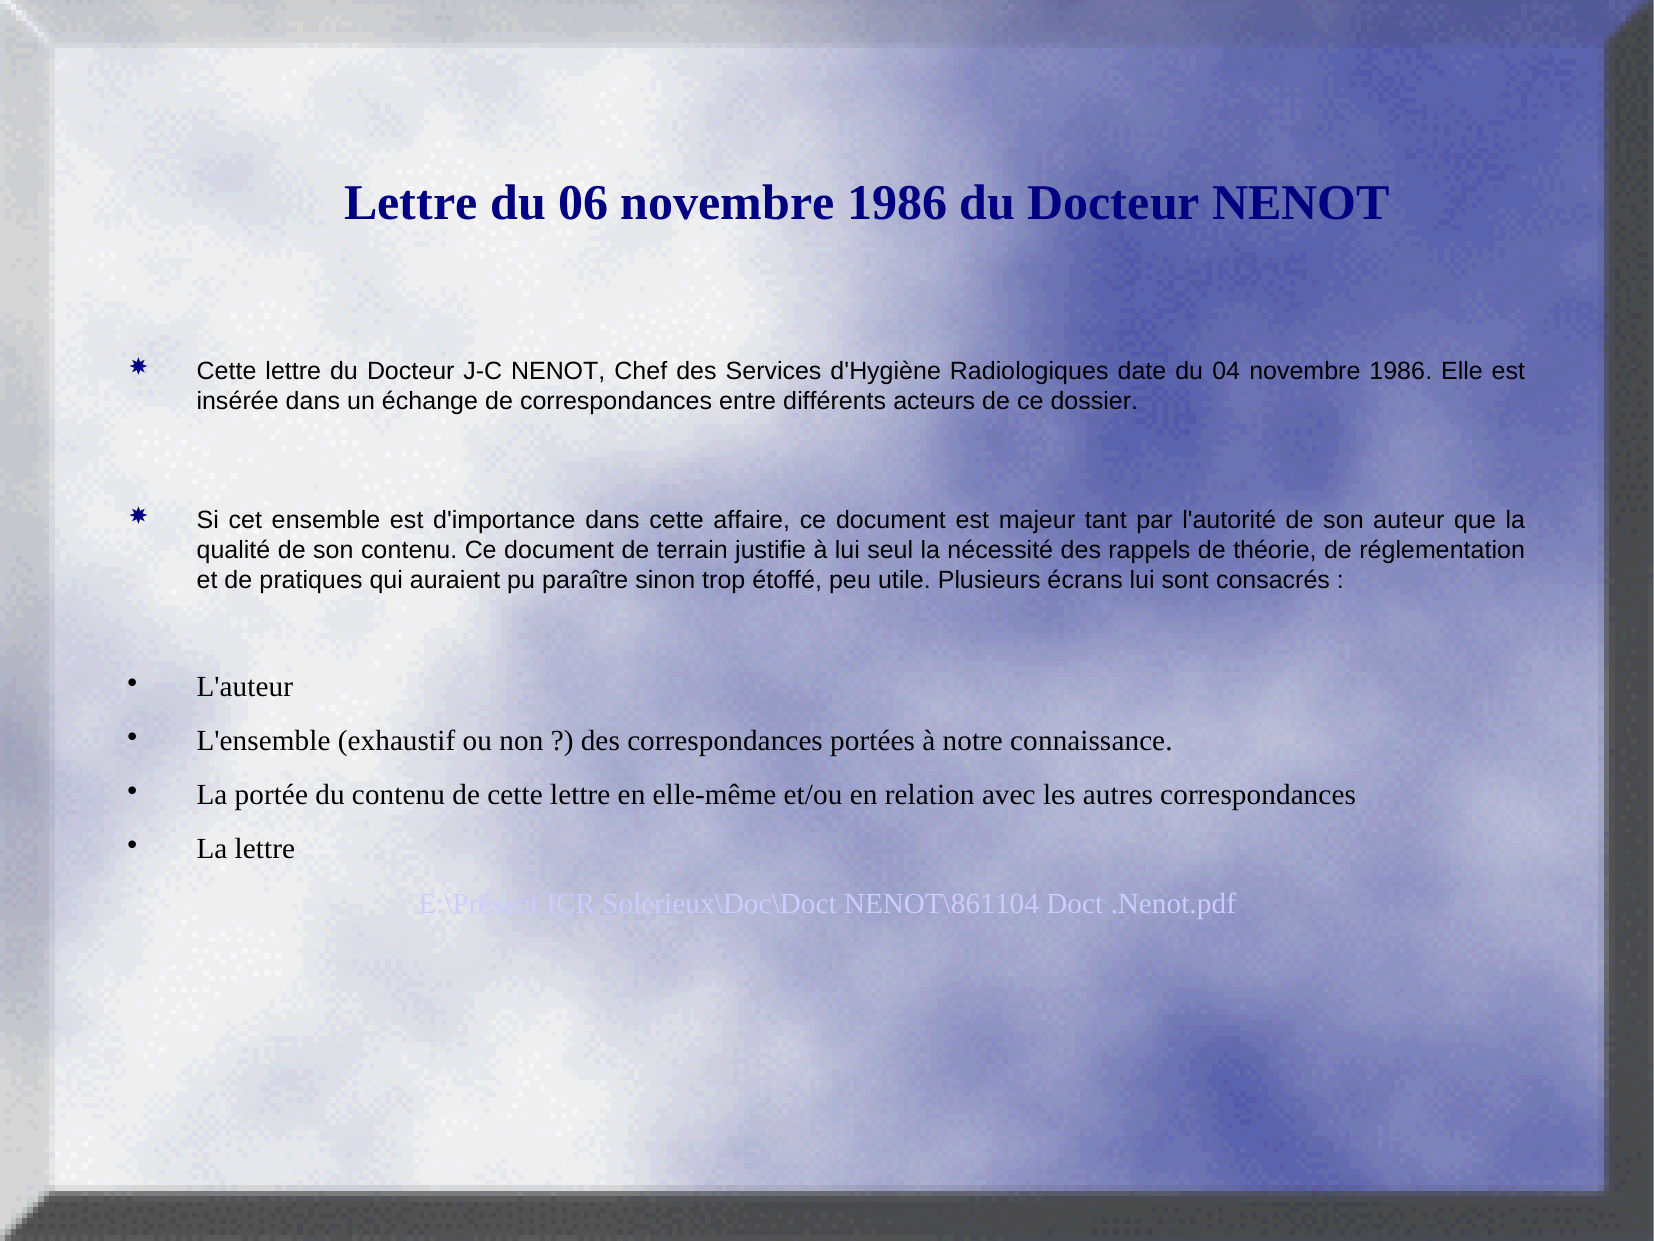

# Lettre du 06 novembre 1986 du Docteur NENOT
Cette lettre du Docteur J-C NENOT, Chef des Services d'Hygiène Radiologiques date du 04 novembre 1986. Elle est insérée dans un échange de correspondances entre différents acteurs de ce dossier.
Si cet ensemble est d'importance dans cette affaire, ce document est majeur tant par l'autorité de son auteur que la qualité de son contenu. Ce document de terrain justifie à lui seul la nécessité des rappels de théorie, de réglementation et de pratiques qui auraient pu paraître sinon trop étoffé, peu utile. Plusieurs écrans lui sont consacrés :
L'auteur
L'ensemble (exhaustif ou non ?) des correspondances portées à notre connaissance.
La portée du contenu de cette lettre en elle-même et/ou en relation avec les autres correspondances
La lettre
E:\Présent ICR Solerieux\Doc\Doct NENOT\861104 Doct .Nenot.pdf